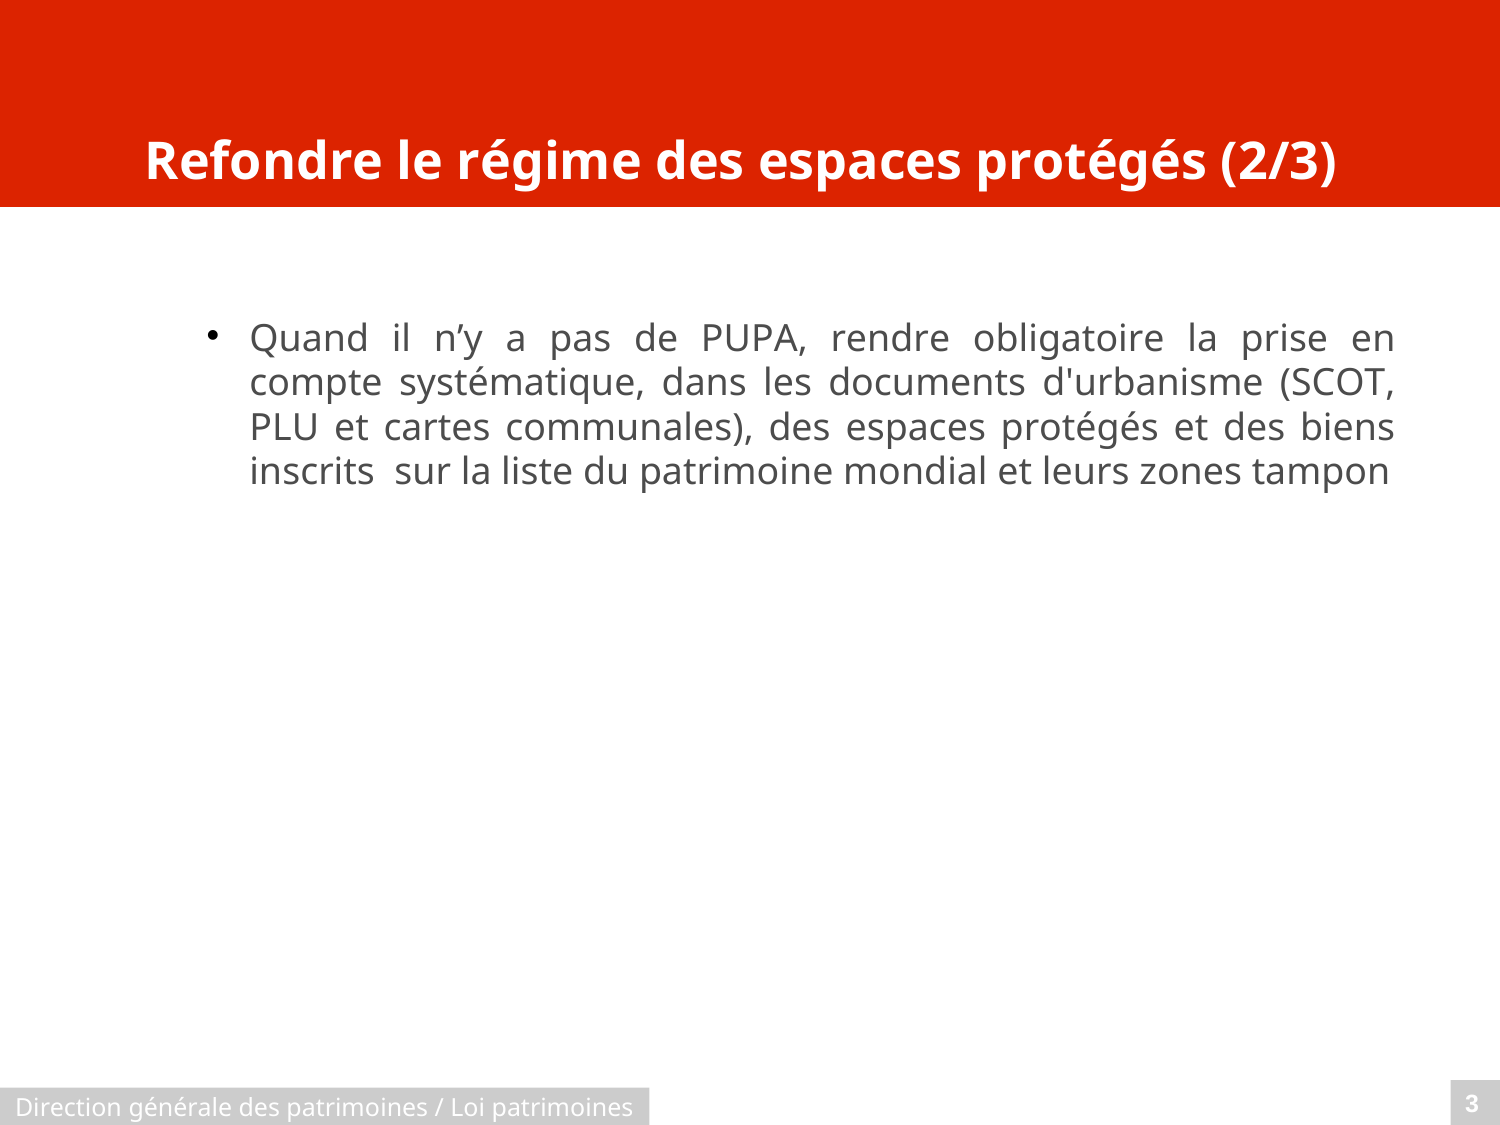

Refondre le régime des espaces protégés (2/3)
# Quand il n’y a pas de PUPA, rendre obligatoire la prise en compte systématique, dans les documents d'urbanisme (SCOT, PLU et cartes communales), des espaces protégés et des biens inscrits sur la liste du patrimoine mondial et leurs zones tampon